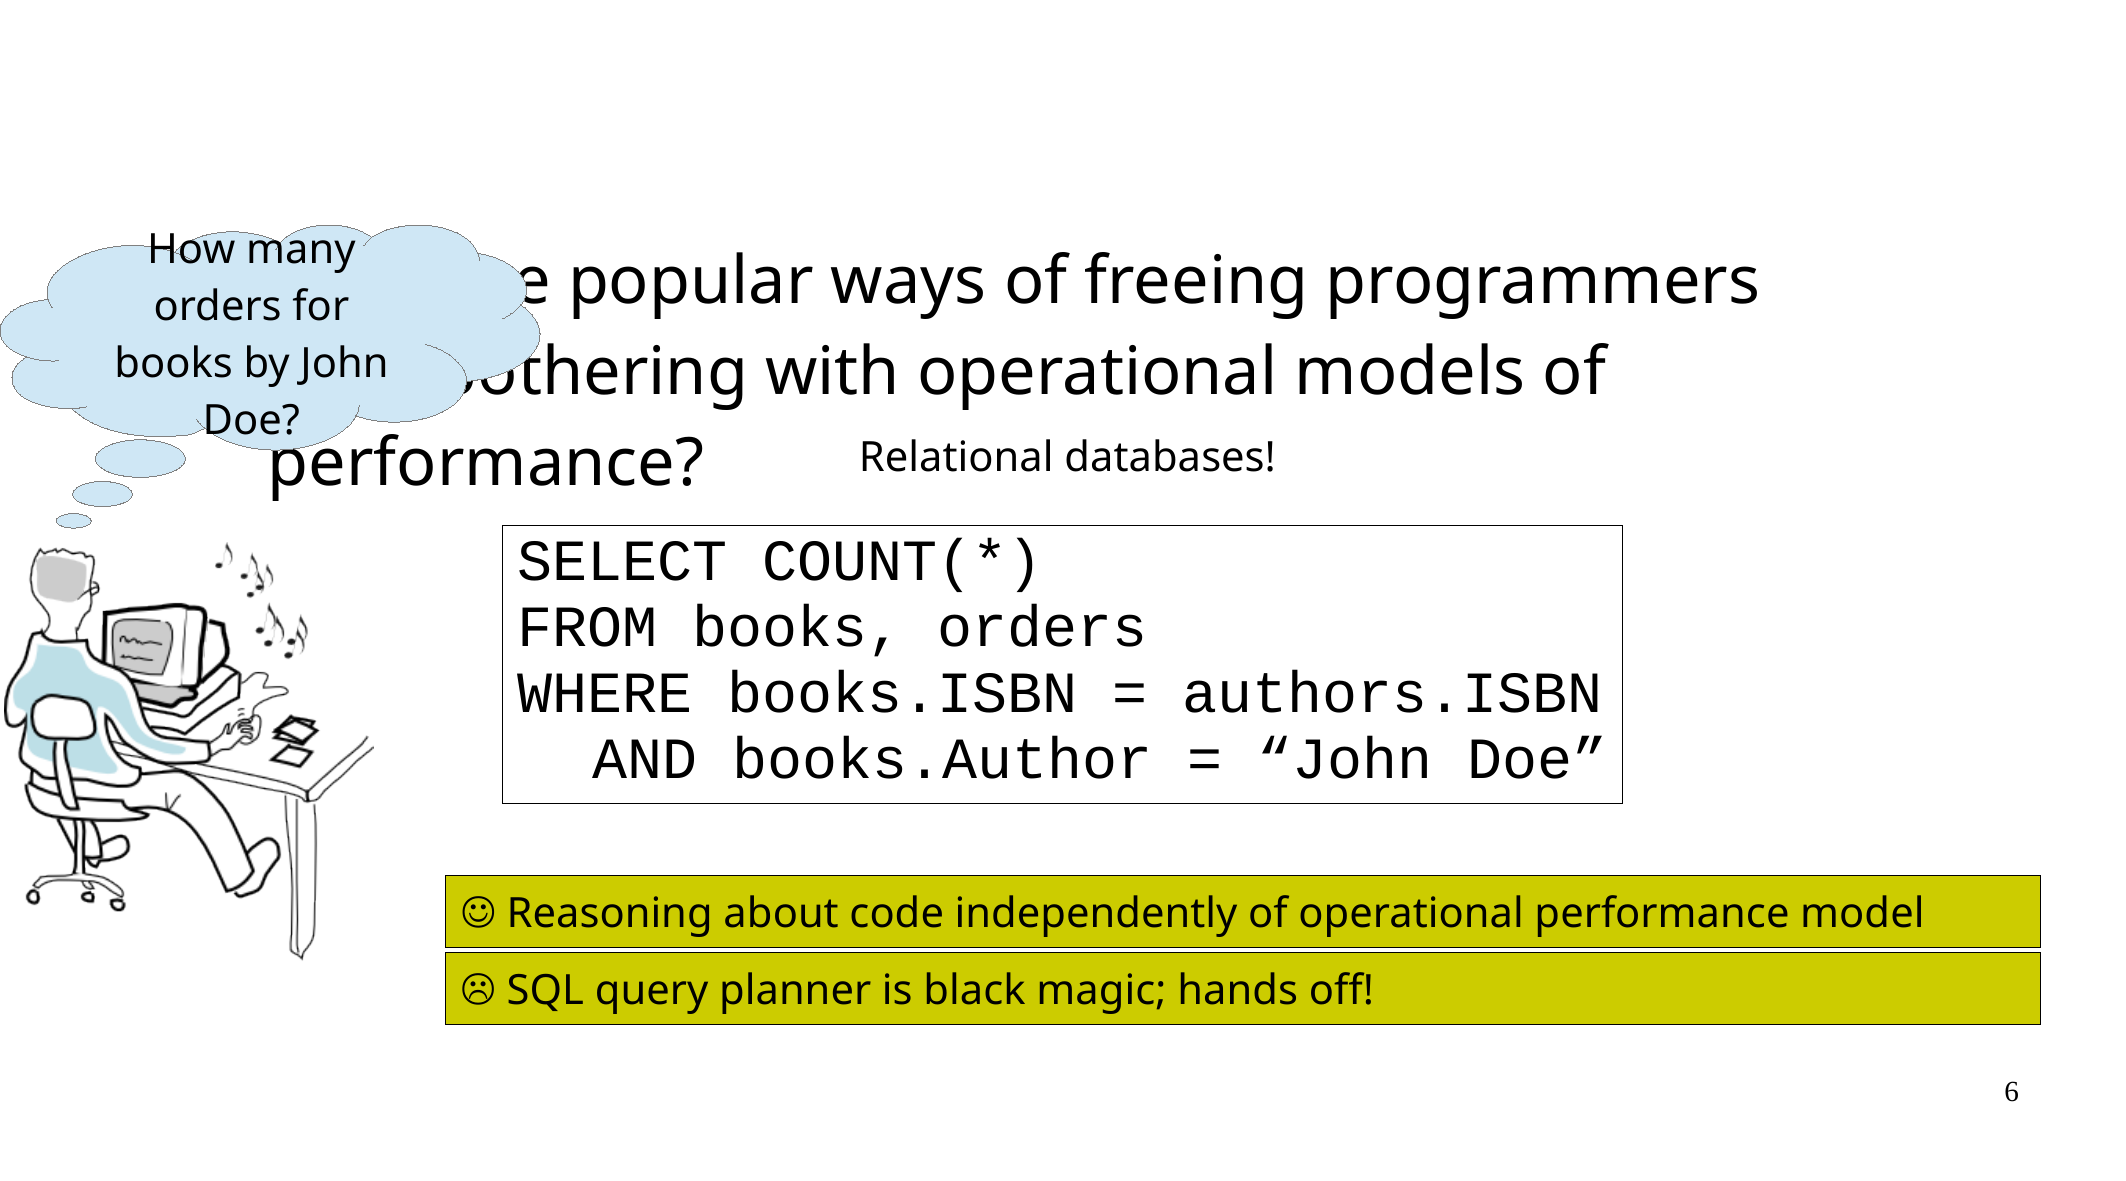

How many orders for books by John Doe?
What are popular ways of freeing programmers from bothering with operational models of performance?
Relational databases!
SELECT COUNT(*)
FROM books, orders
WHERE books.ISBN = authors.ISBN
	AND books.Author = “John Doe”
☺ Reasoning about code independently of operational performance model
☹ SQL query planner is black magic; hands off!
6